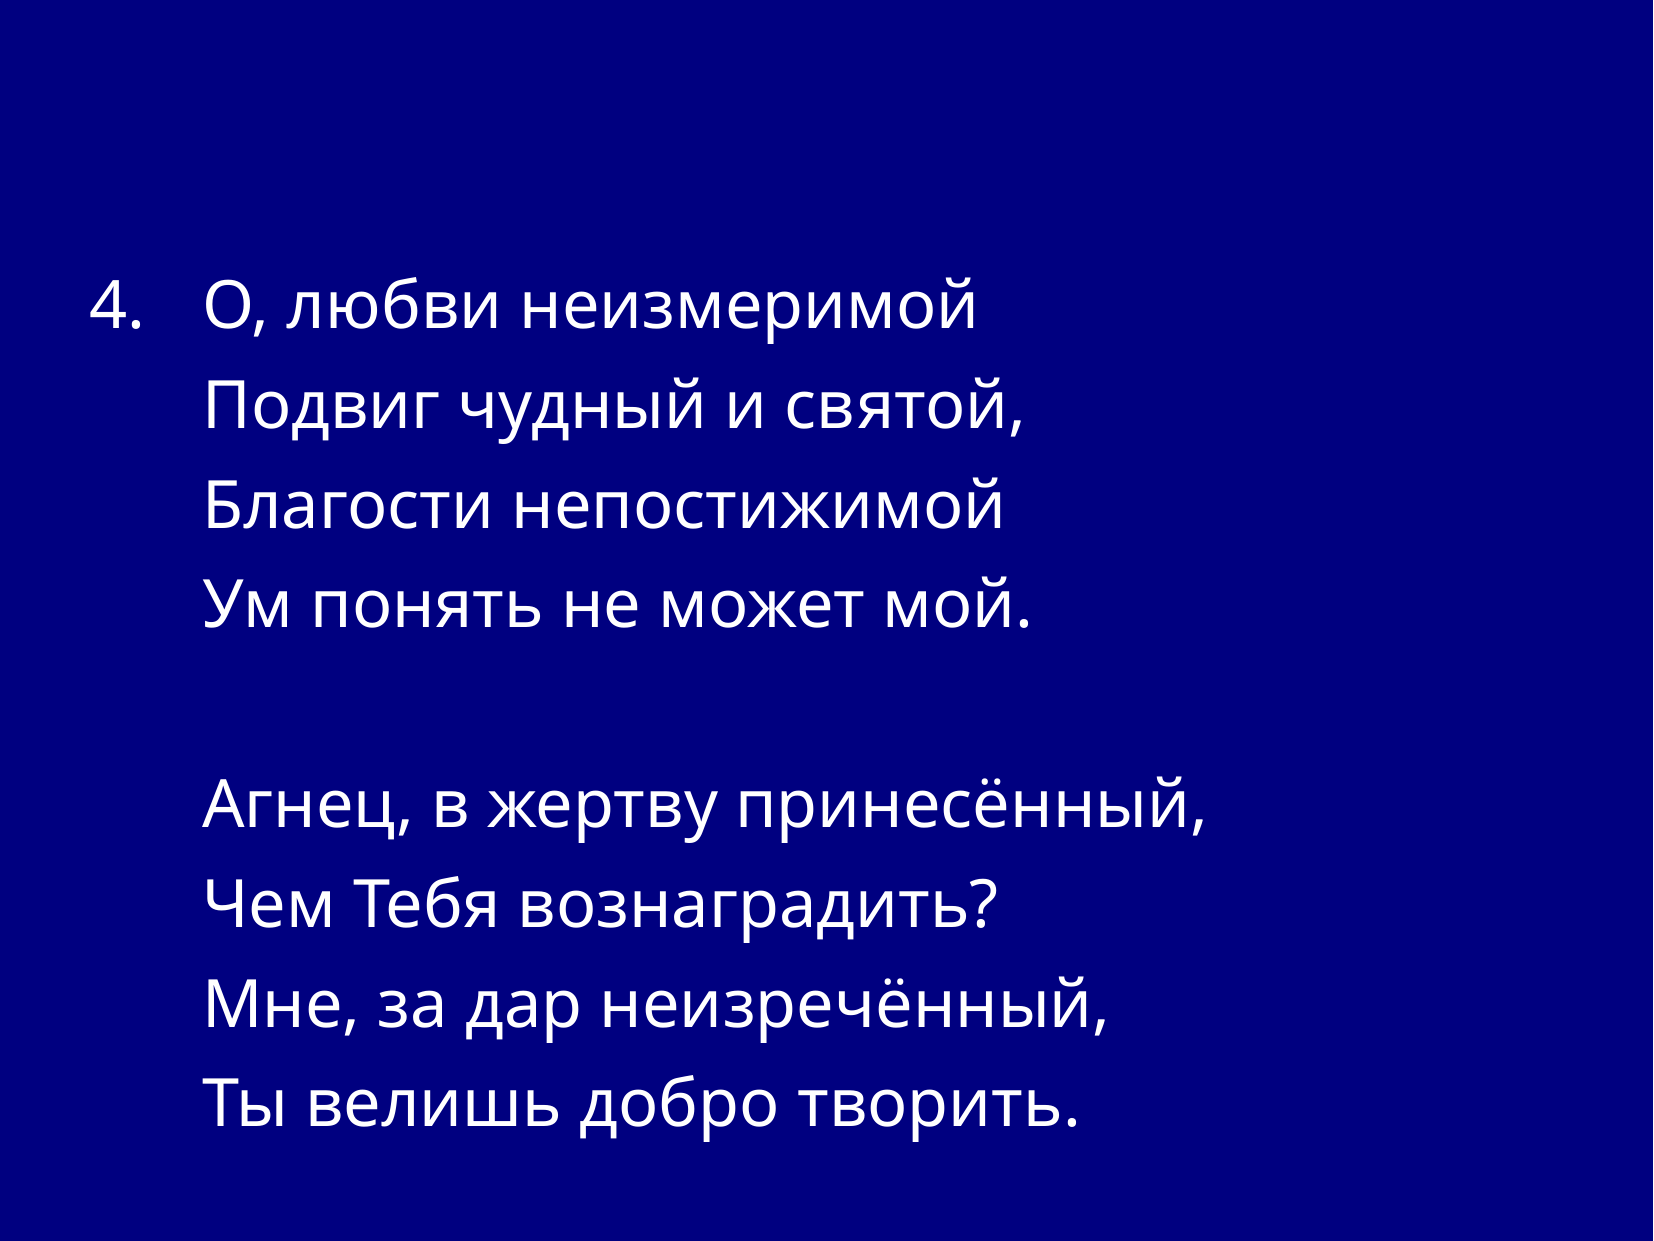

4.	О, любви неизмеримой
	Подвиг чудный и святой,
	Благости непостижимой
	Ум понять не может мой.
	Агнец, в жертву принесённый,
	Чем Тебя вознаградить?
	Мне, за дар неизречённый,
	Ты велишь добро творить.